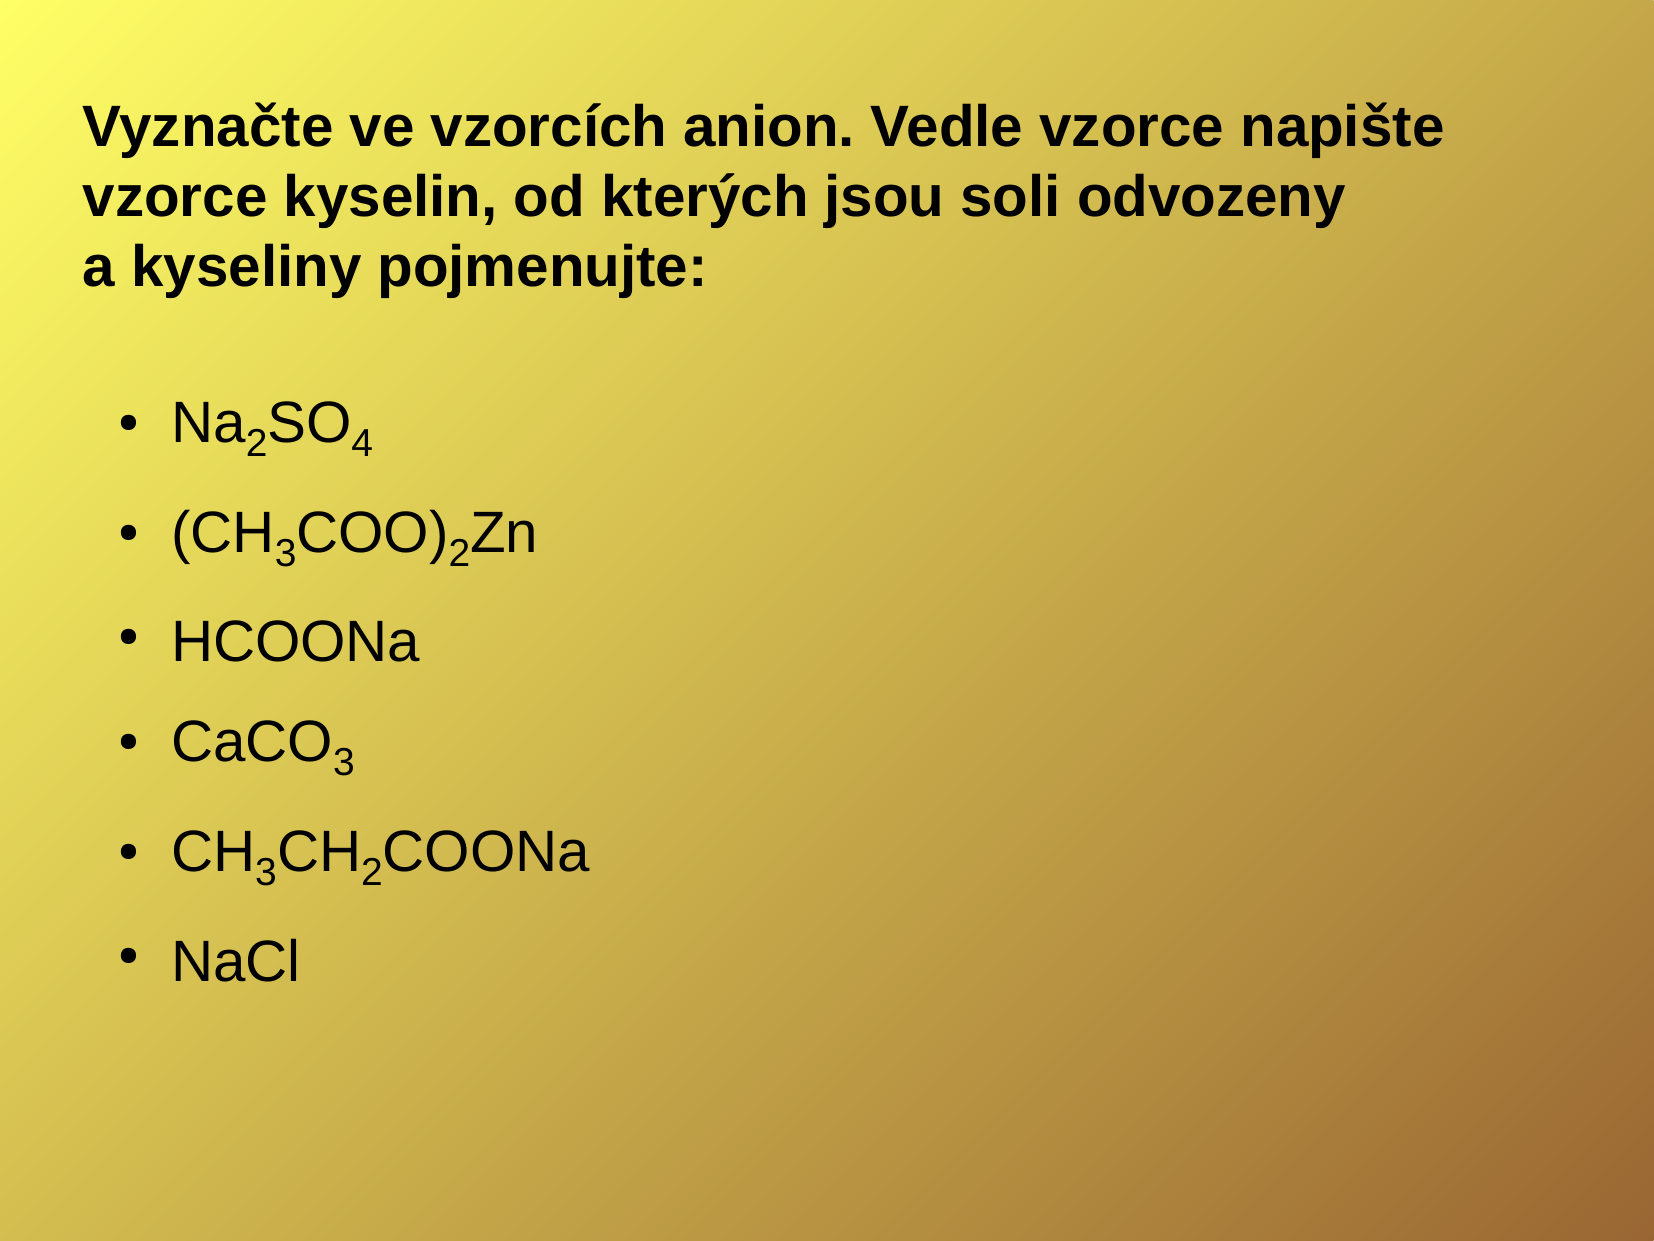

# Vyznačte ve vzorcích anion. Vedle vzorce napište vzorce kyselin, od kterých jsou soli odvozeny a kyseliny pojmenujte:
Na2SO4
(CH3COO)2Zn
HCOONa
CaCO3
CH3CH2COONa
NaCl